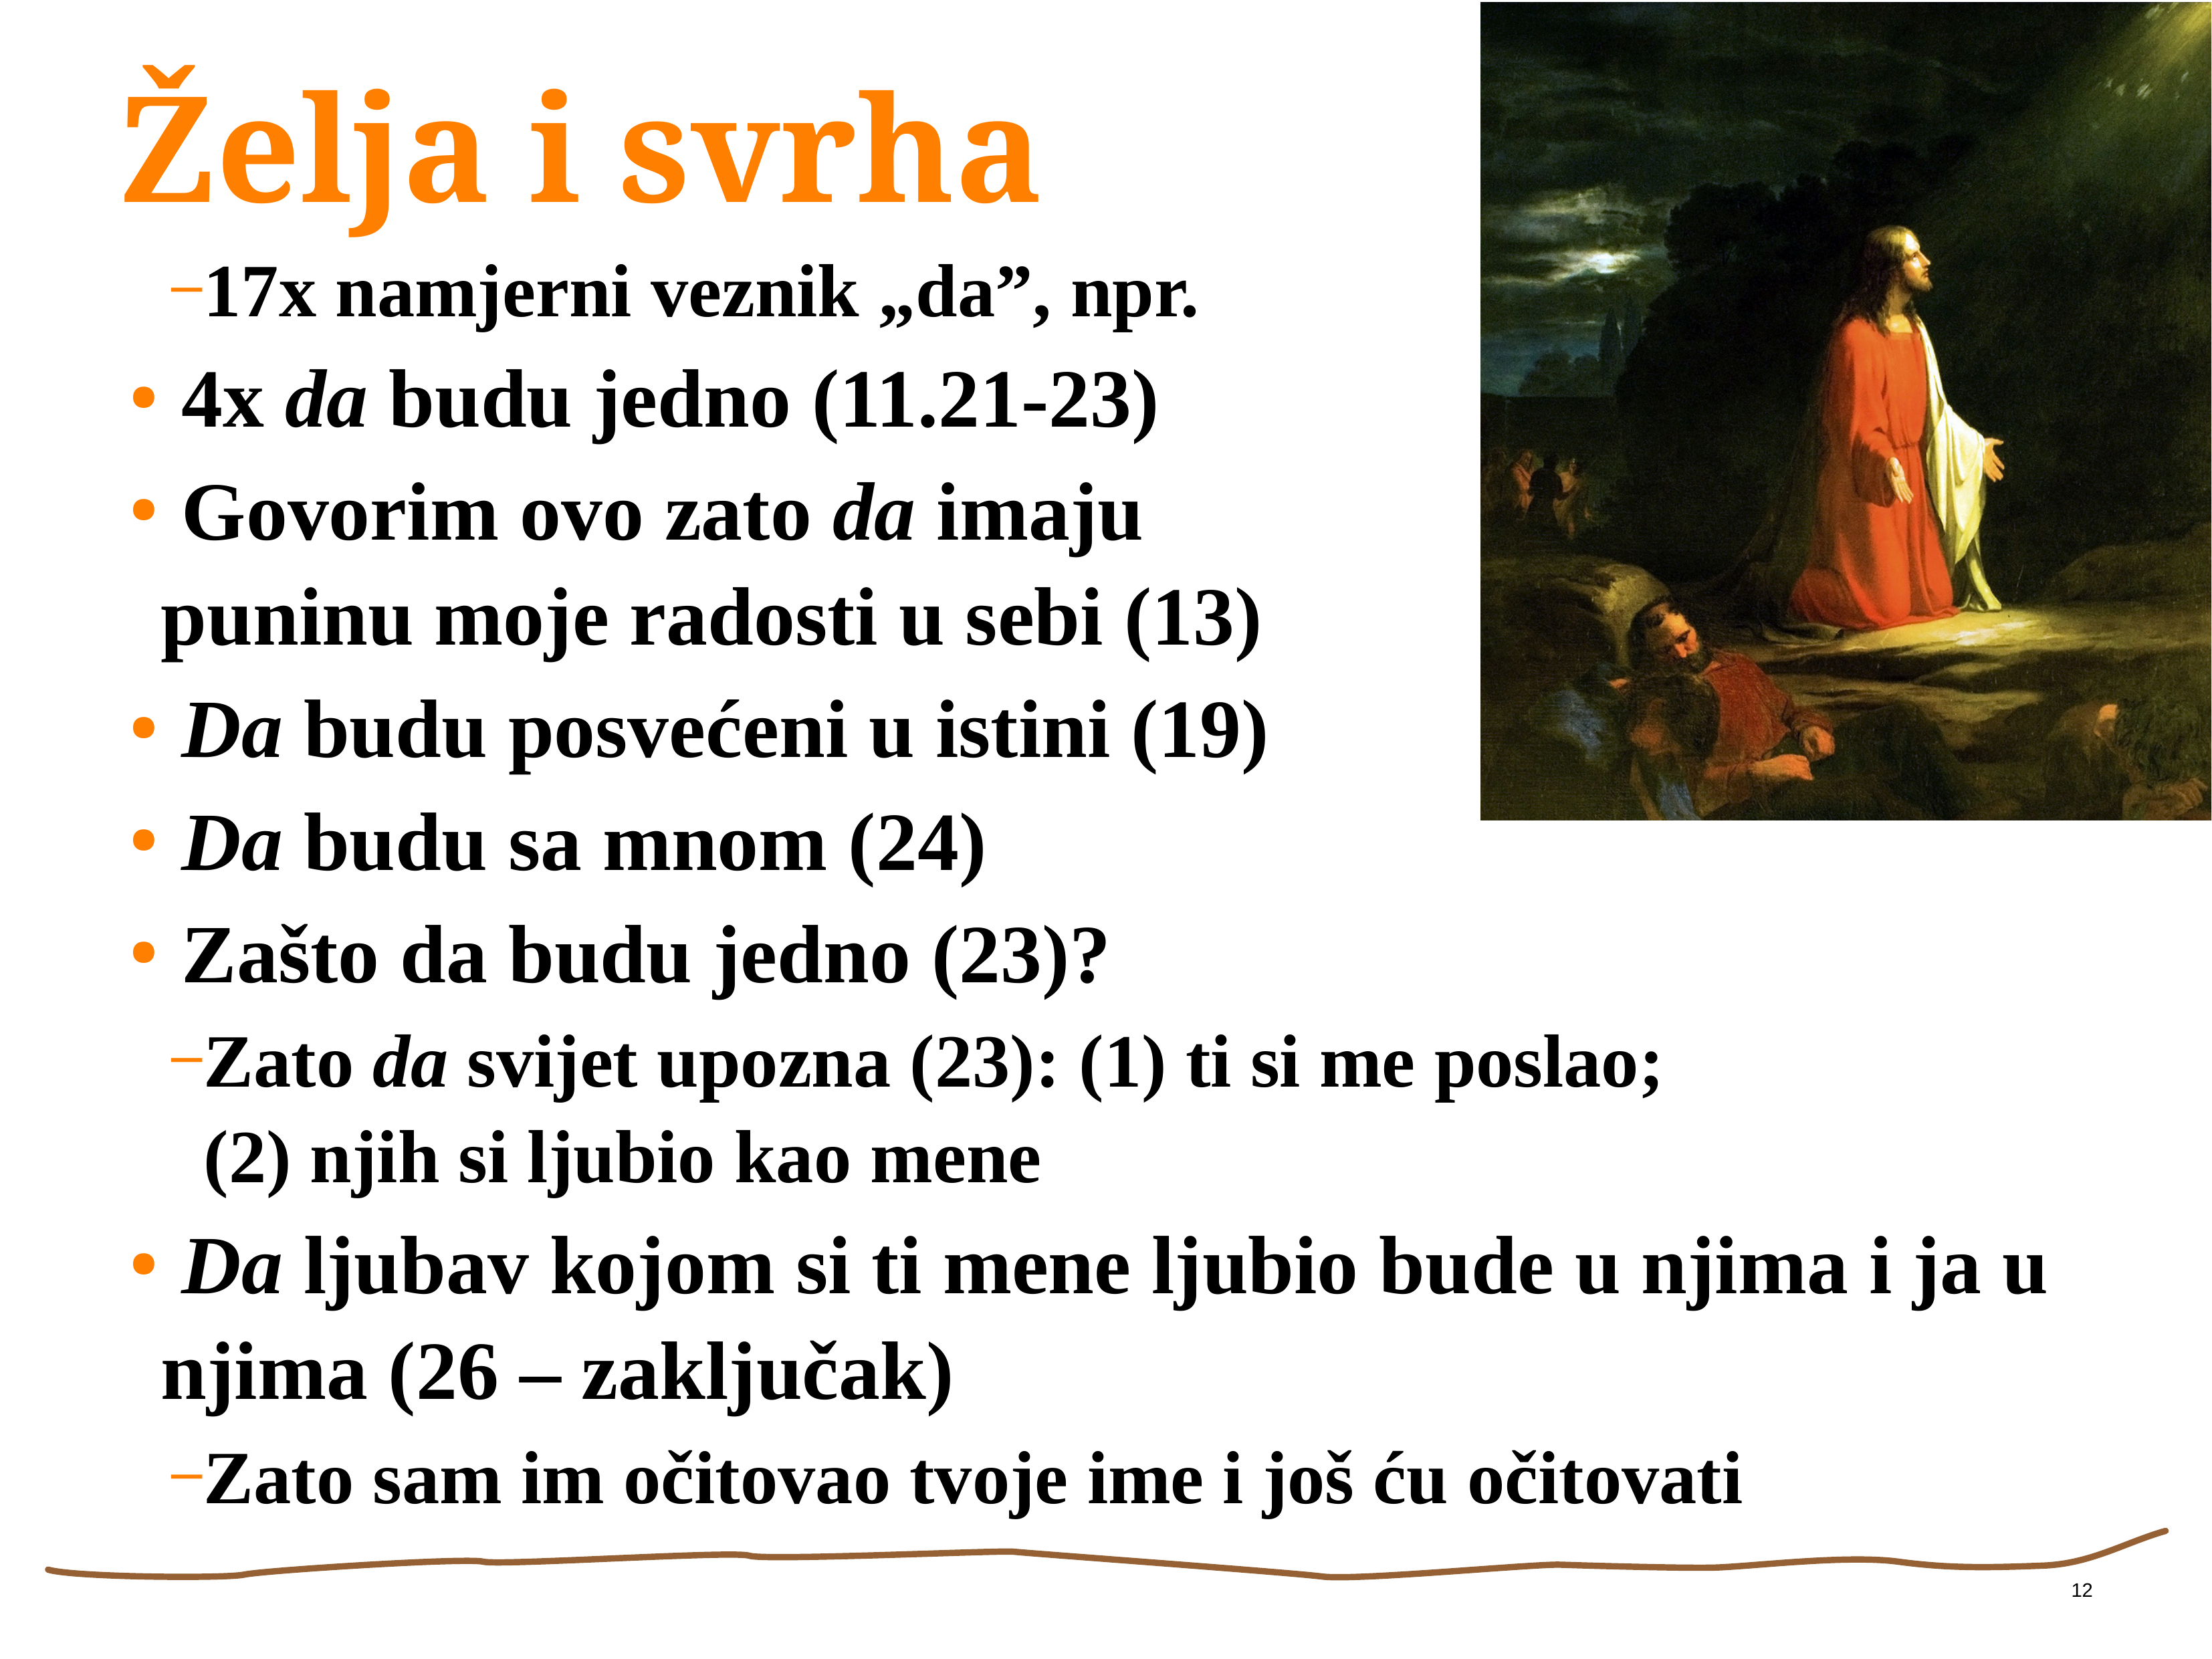

# Želja i svrha
17x namjerni veznik „da”, npr.
 4x da budu jedno (11.21-23)
 Govorim ovo zato da imaju
puninu moje radosti u sebi (13)
 Da budu posvećeni u istini (19)
 Da budu sa mnom (24)
 Zašto da budu jedno (23)?
Zato da svijet upozna (23): (1) ti si me poslao;
(2) njih si ljubio kao mene
 Da ljubav kojom si ti mene ljubio bude u njima i ja u njima (26 – zaključak)
Zato sam im očitovao tvoje ime i još ću očitovati
12